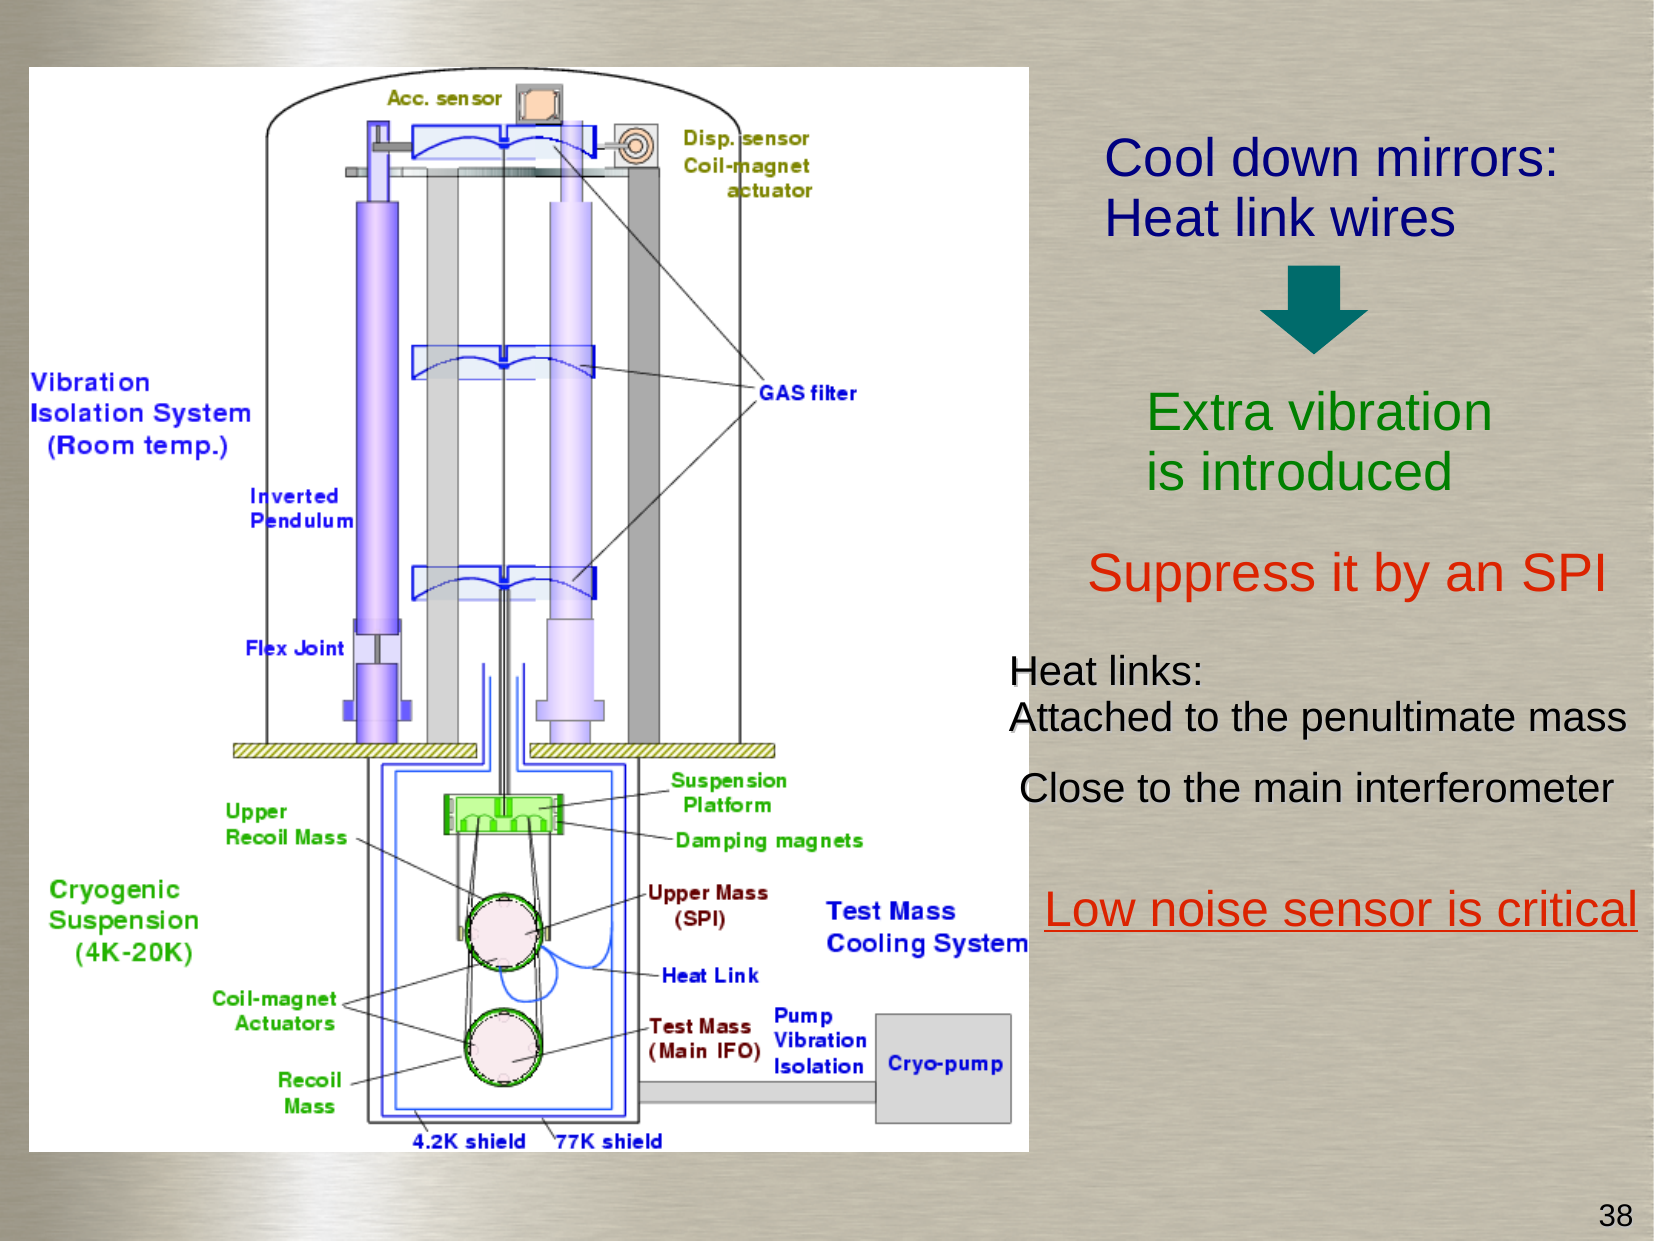

Cool down mirrors:
Heat link wires
Extra vibration
is introduced
Suppress it by an SPI
Heat links:
Attached to the penultimate mass
Close to the main interferometer
Low noise sensor is critical